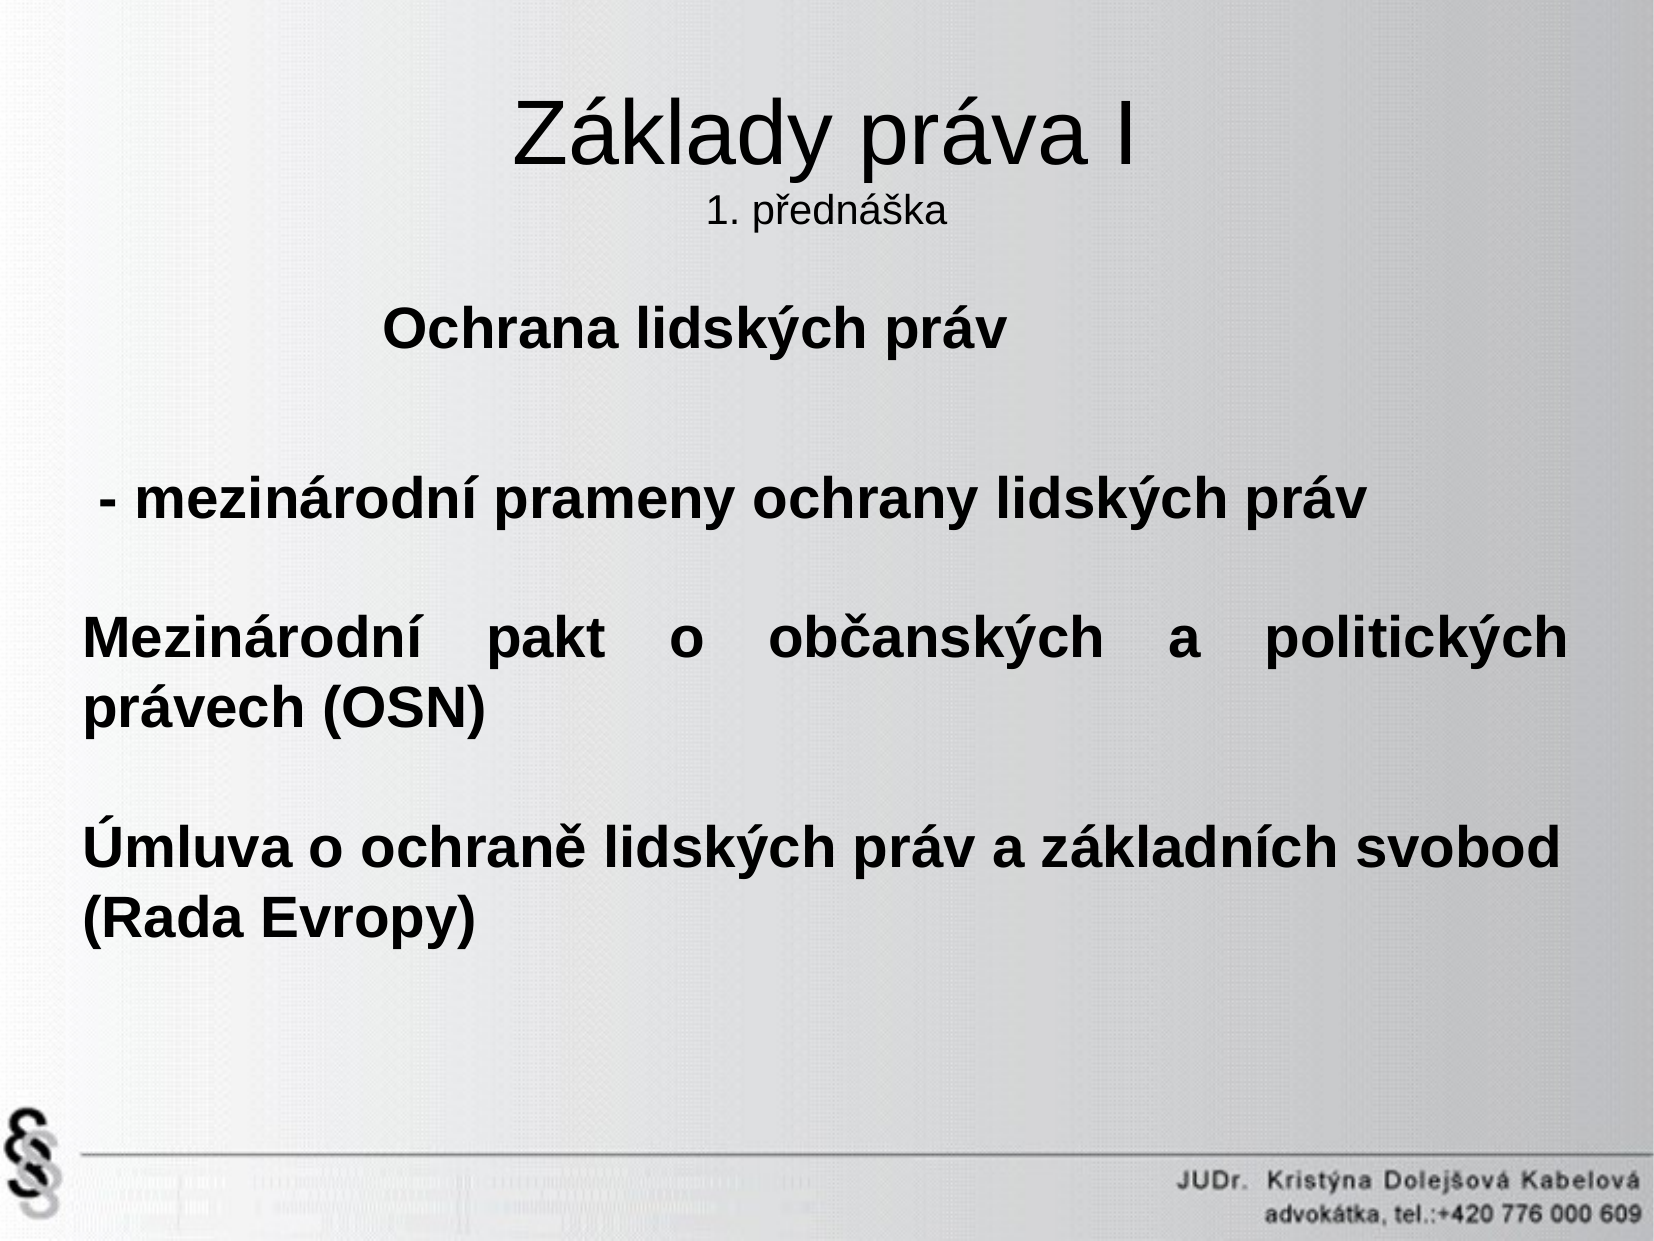

Základy práva I
1. přednáška
Ochrana lidských práv
 - mezinárodní prameny ochrany lidských práv
Mezinárodní pakt o občanských a politických právech (OSN)
Úmluva o ochraně lidských práv a základních svobod
(Rada Evropy)